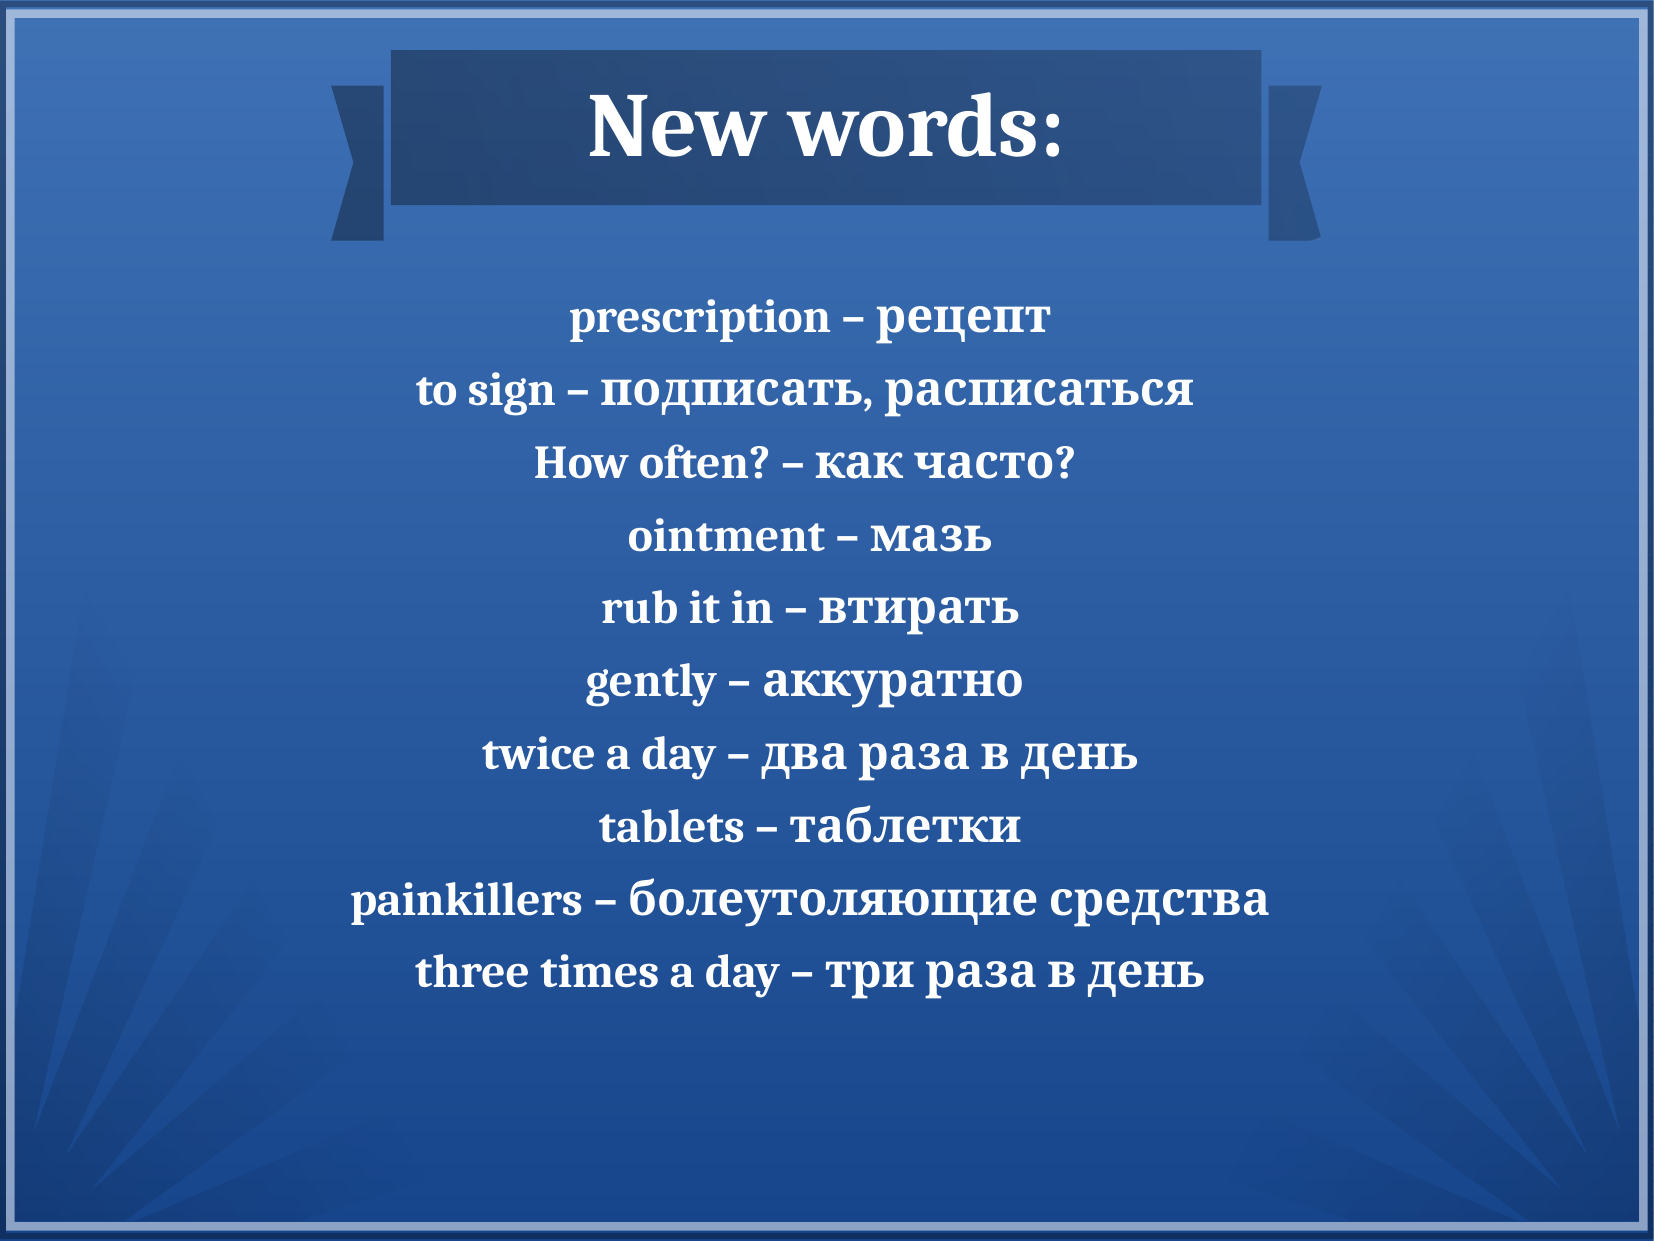

# New words:
prescription – рецепт
to sign – подписать, расписаться
How often? – как часто?
ointment – мазь
rub it in – втирать
gently – аккуратно
twice a day – два раза в день
tablets – таблетки
painkillers – болеутоляющие средства
three times a day – три раза в день